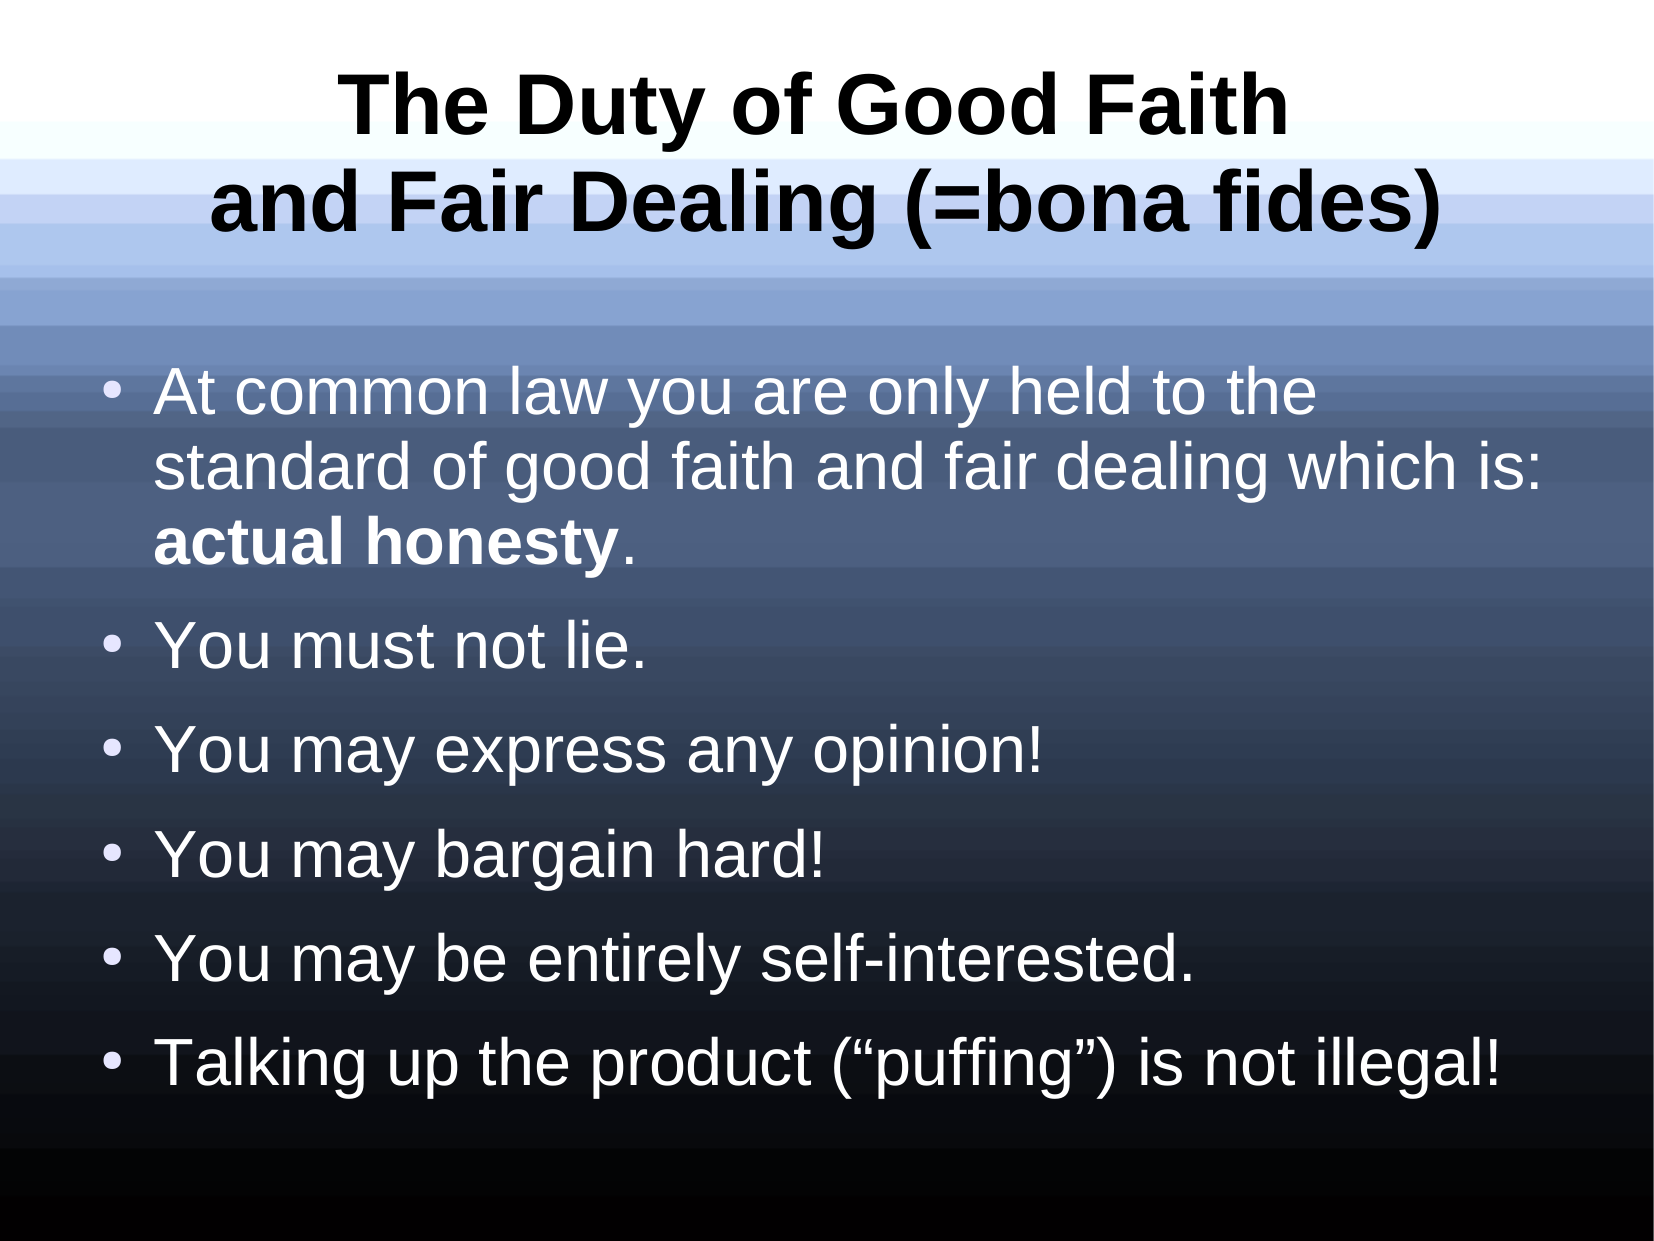

# The Duty of Good Faith and Fair Dealing (=bona fides)
At common law you are only held to the standard of good faith and fair dealing which is: actual honesty.
You must not lie.
You may express any opinion!
You may bargain hard!
You may be entirely self-interested.
Talking up the product (“puffing”) is not illegal!